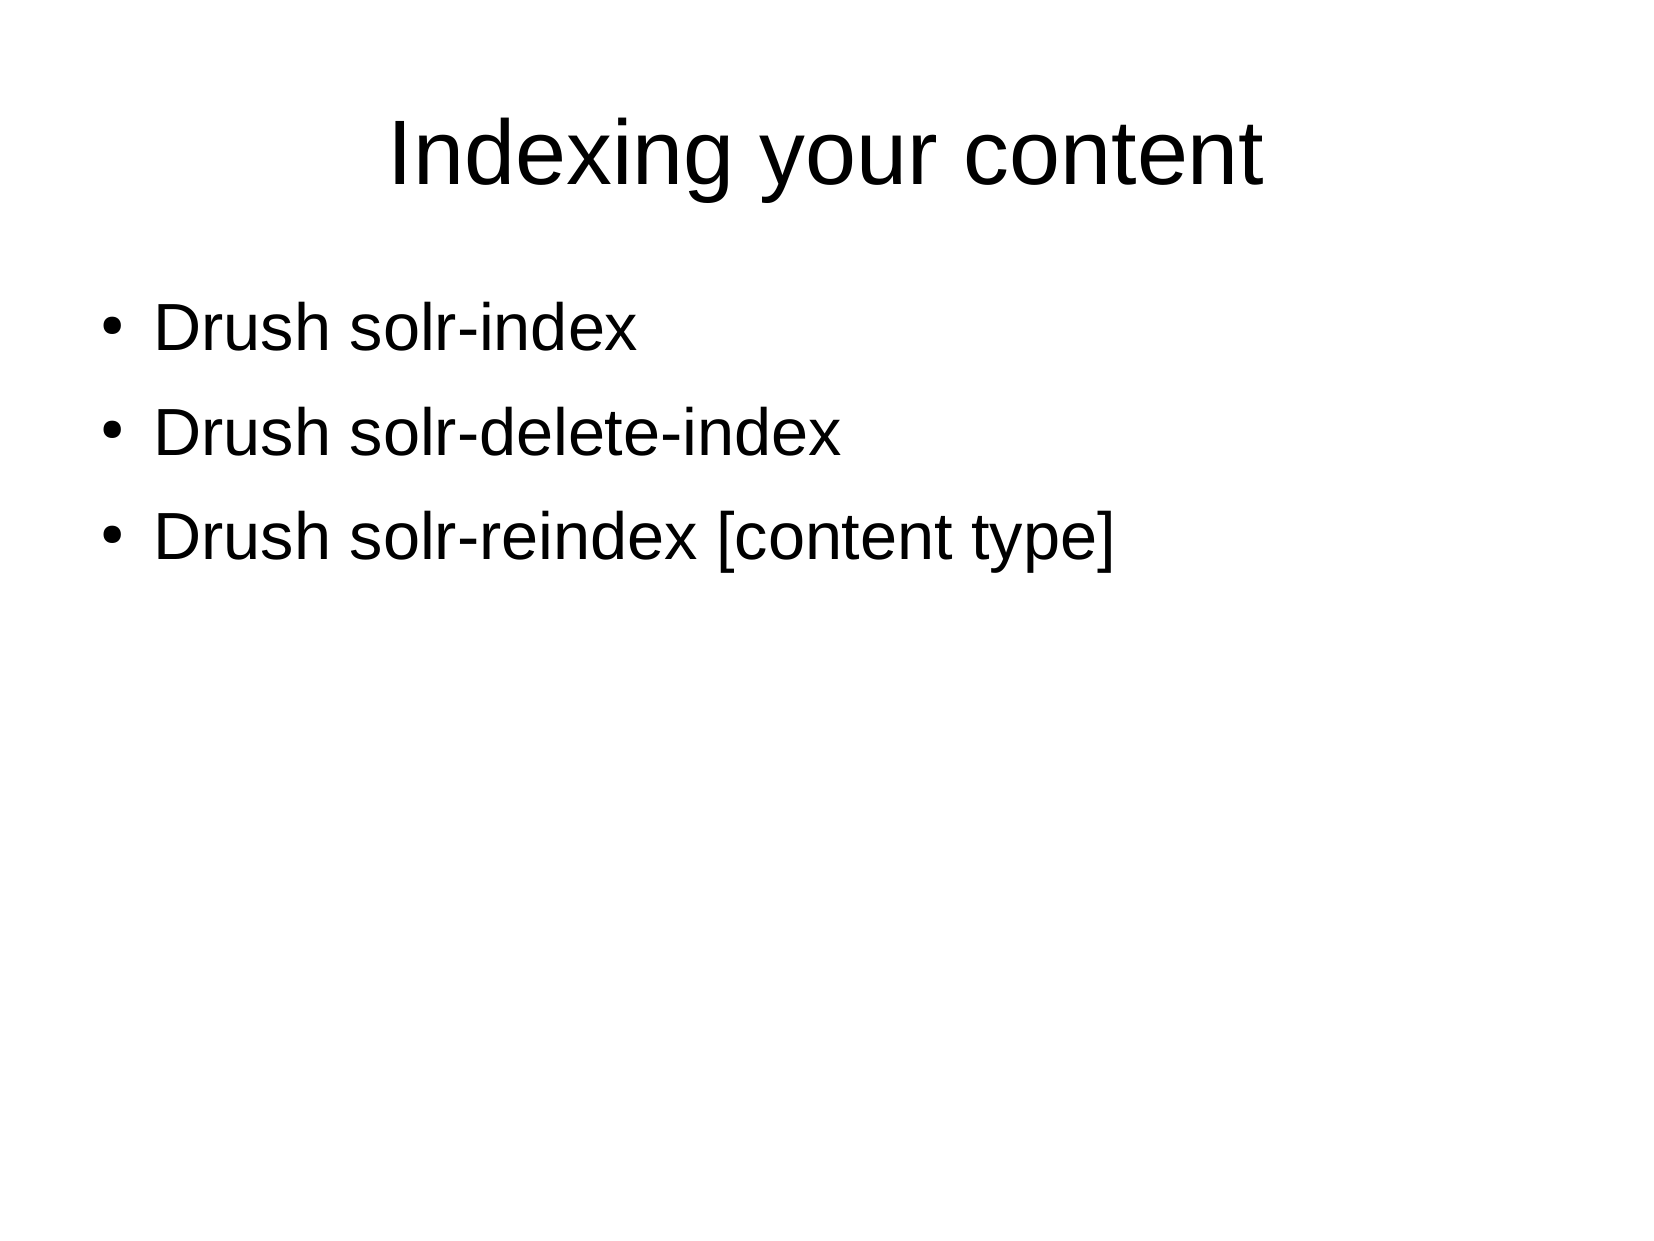

# Indexing your content
Drush solr-index
Drush solr-delete-index
Drush solr-reindex [content type]